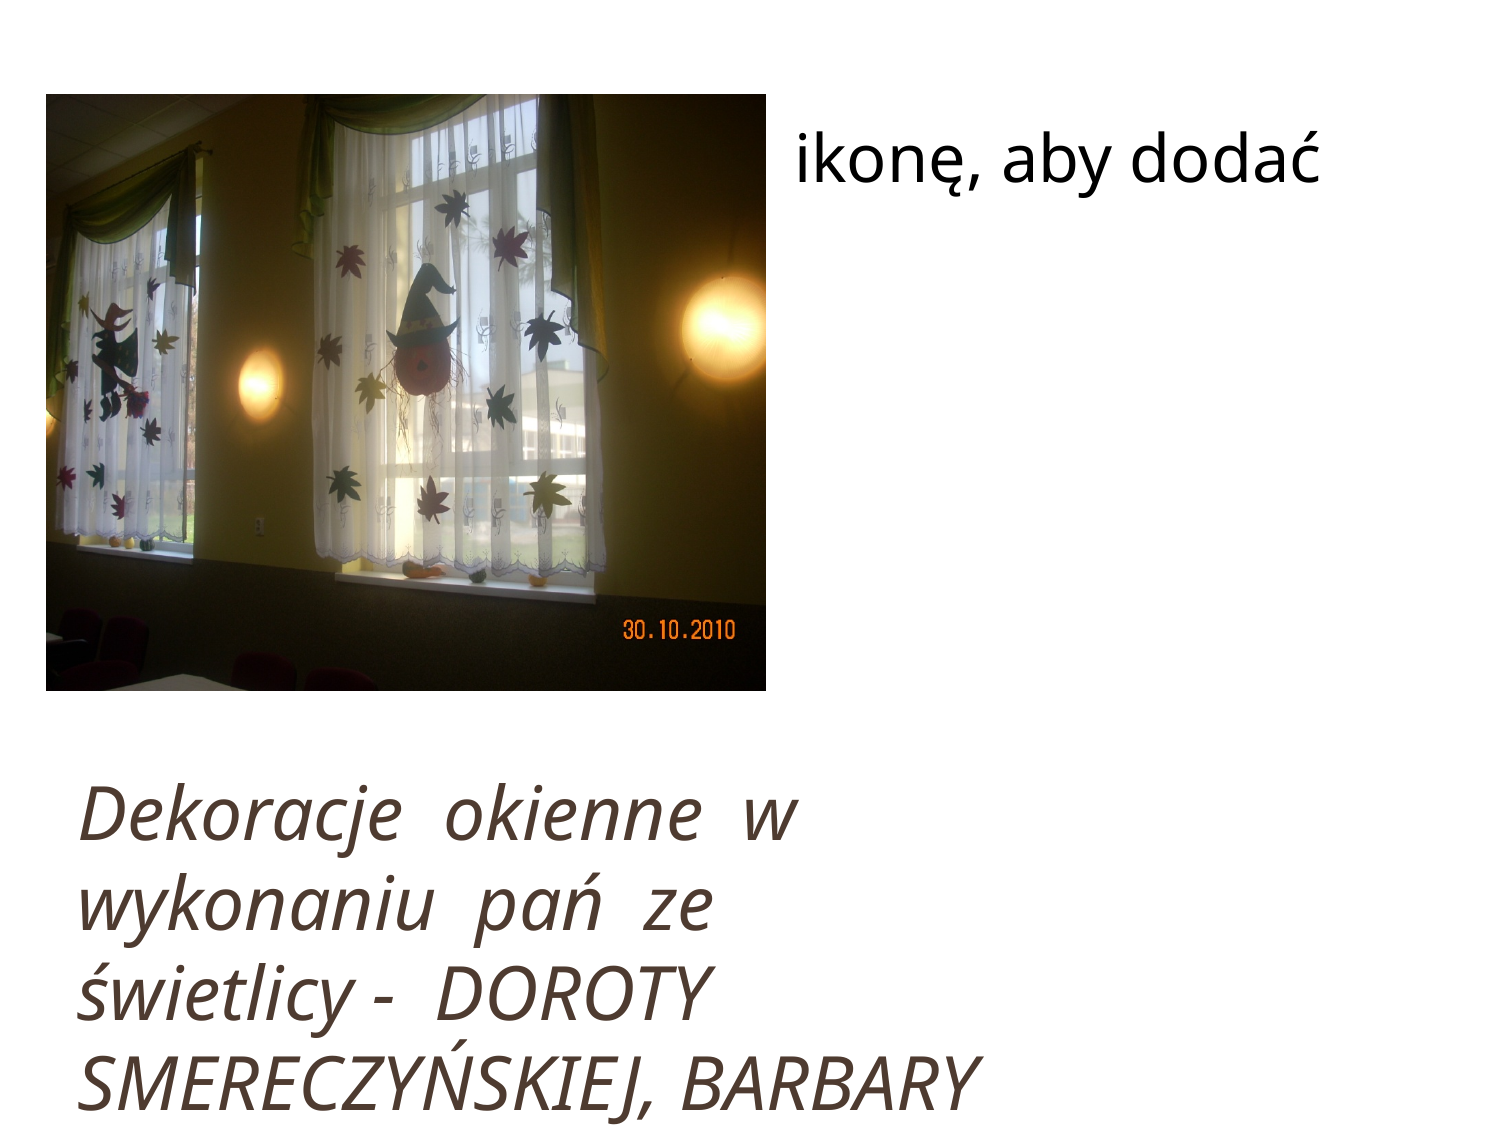

# Dekoracje okienne w wykonaniu pań ze świetlicy - DOROTY SMERECZYŃSKIEJ, BARBARY NEUMAN, EDYTY GÓRKI, ZOFII DREWNIAK I AGATY ŚLIWIŃSKIEJ -CZEMPIEL